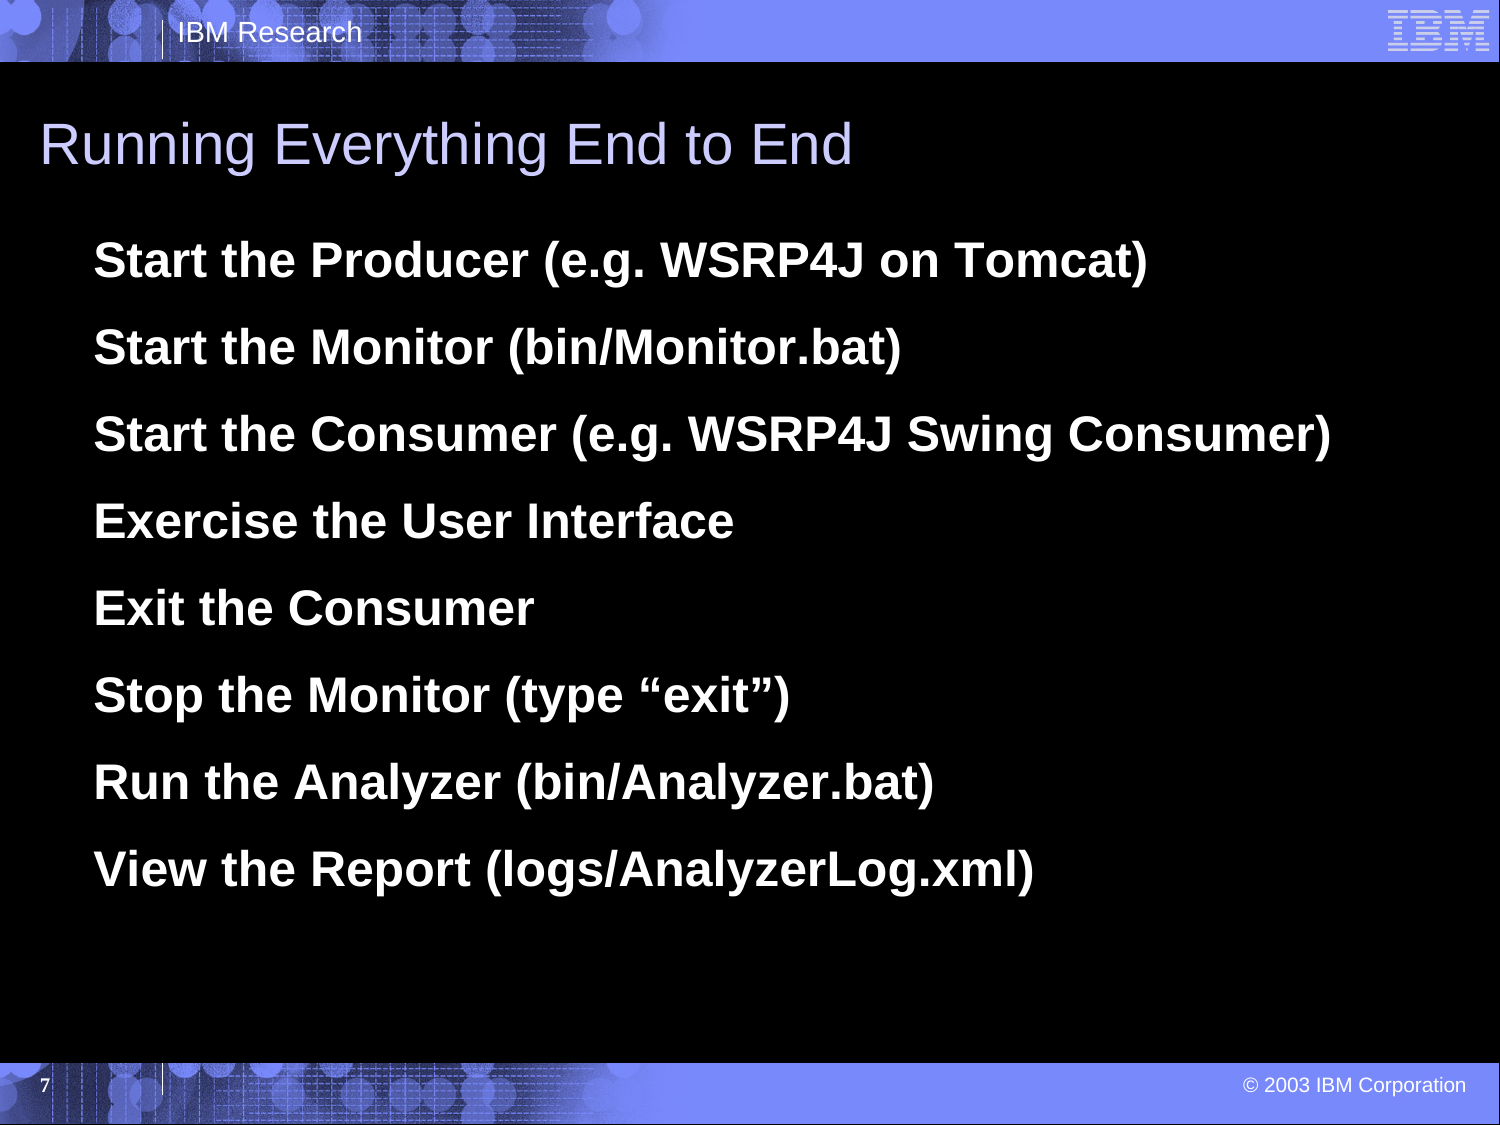

# Running Everything End to End
Start the Producer (e.g. WSRP4J on Tomcat)
Start the Monitor (bin/Monitor.bat)
Start the Consumer (e.g. WSRP4J Swing Consumer)
Exercise the User Interface
Exit the Consumer
Stop the Monitor (type “exit”)
Run the Analyzer (bin/Analyzer.bat)
View the Report (logs/AnalyzerLog.xml)
7